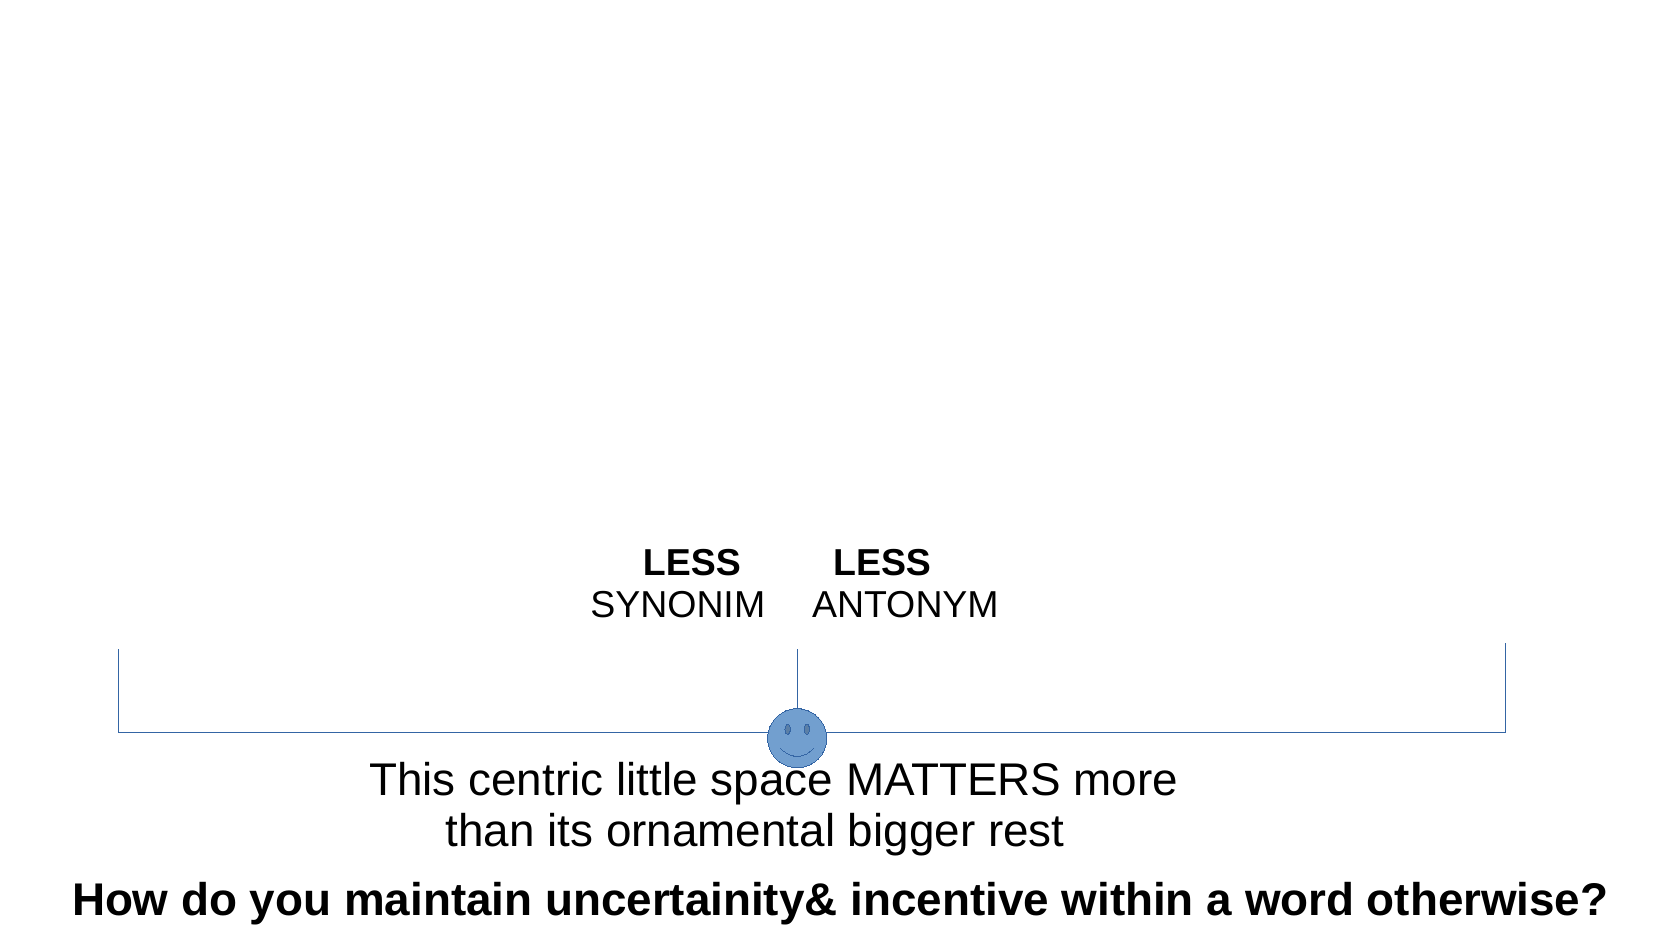

LESS
 SYNONIM
 LESS ANTONYM
This centric little space MATTERS more
 than its ornamental bigger rest
How do you maintain uncertainity& incentive within a word otherwise?